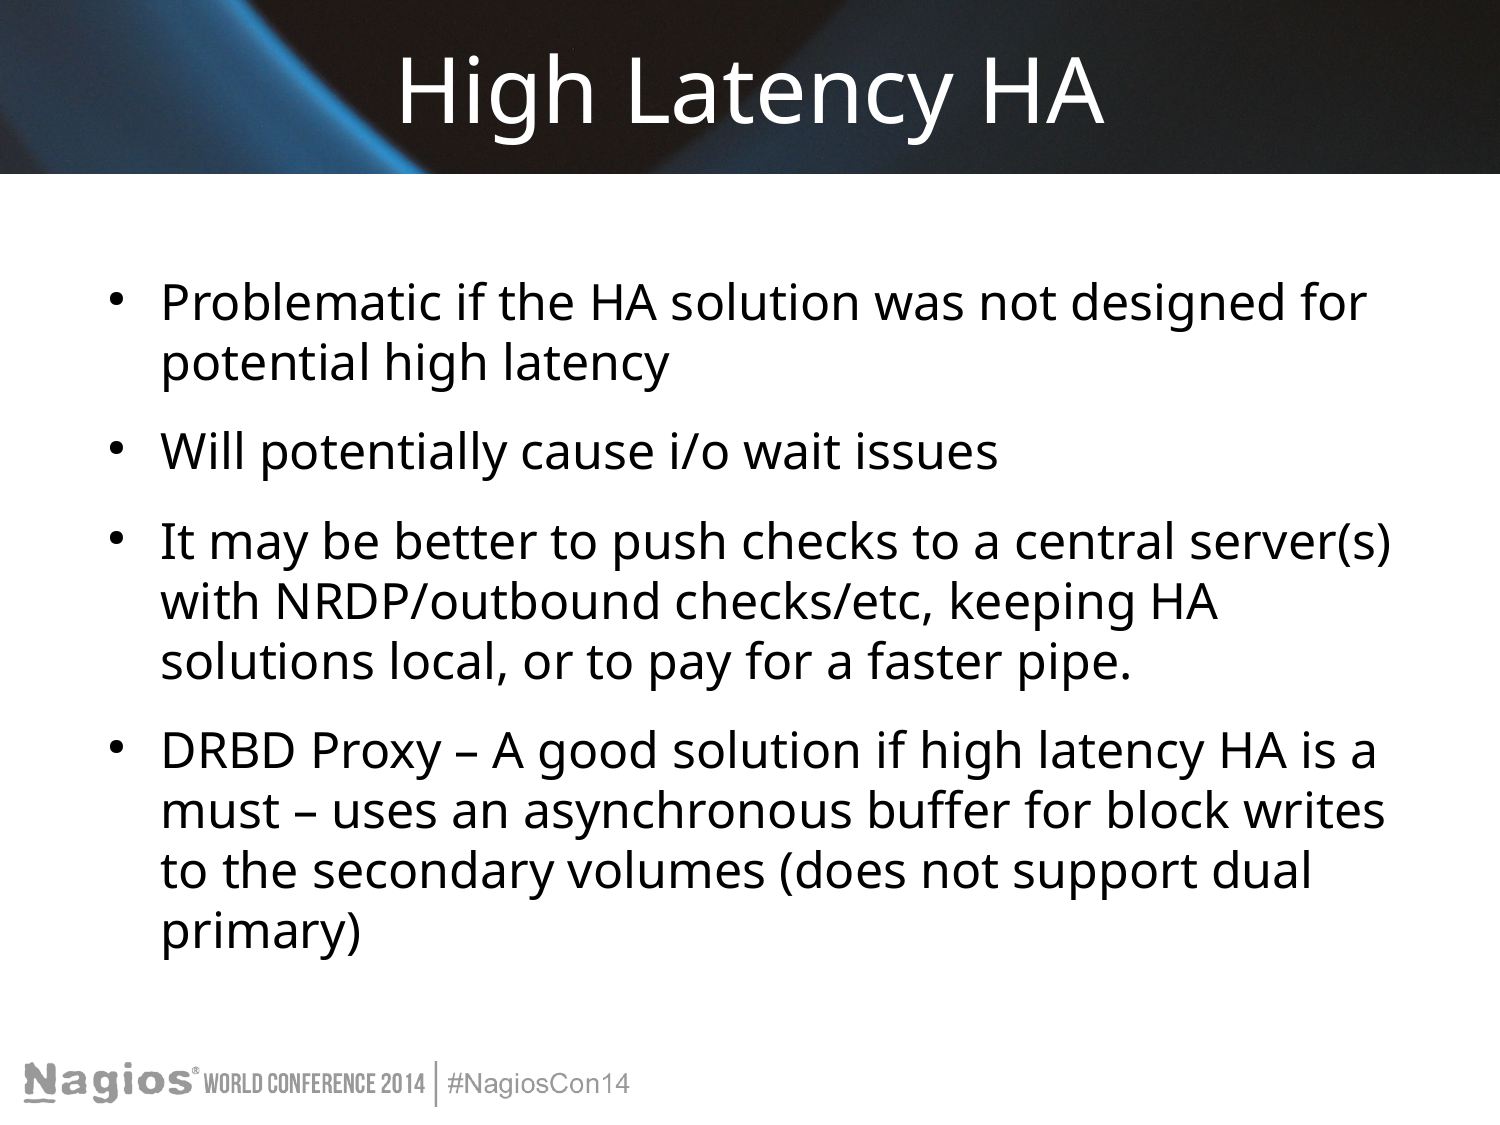

# High Latency HA
Problematic if the HA solution was not designed for potential high latency
Will potentially cause i/o wait issues
It may be better to push checks to a central server(s) with NRDP/outbound checks/etc, keeping HA solutions local, or to pay for a faster pipe.
DRBD Proxy – A good solution if high latency HA is a must – uses an asynchronous buffer for block writes to the secondary volumes (does not support dual primary)